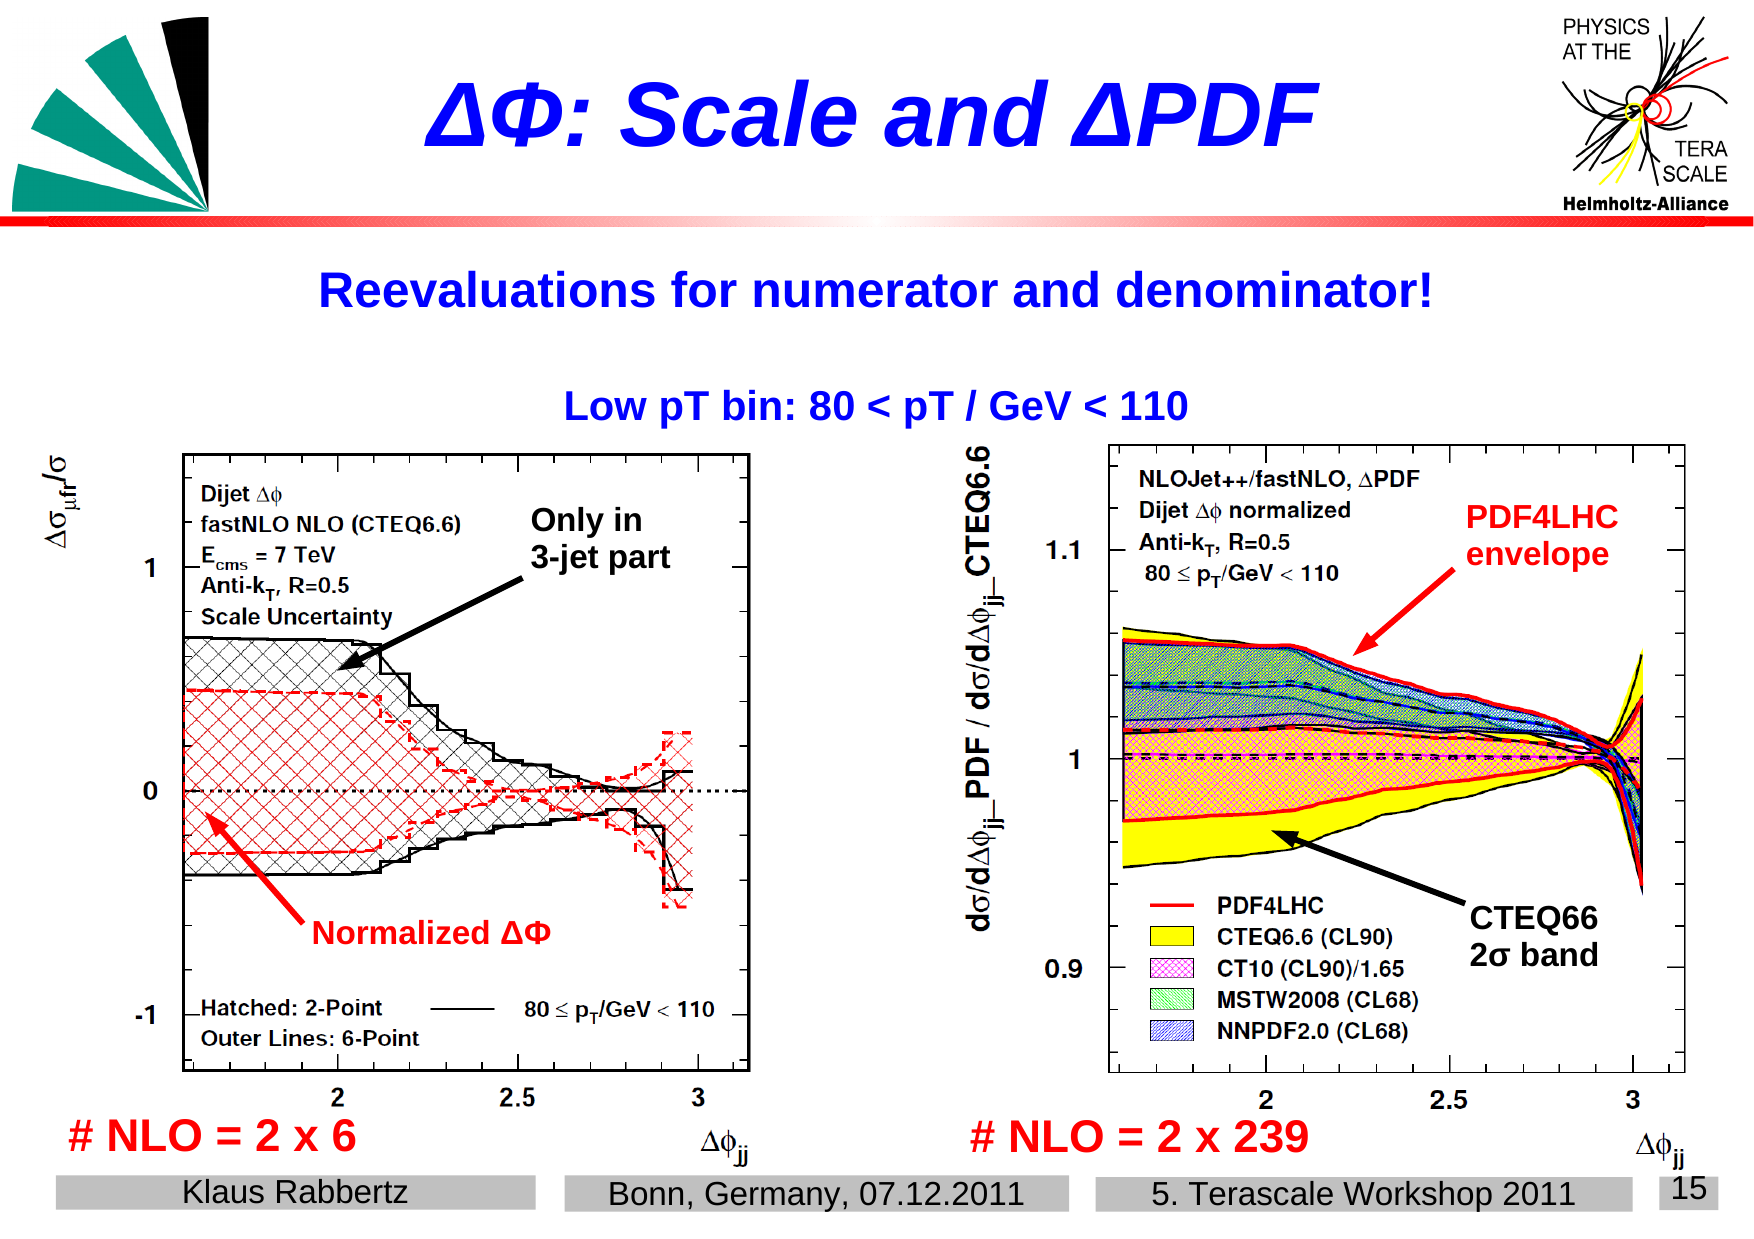

# ΔΦ: Scale and ΔPDF
Reevaluations for numerator and denominator!
Low pT bin: 80 < pT / GeV < 110
PDF4LHC
envelope
Only in
3-jet part
CTEQ66
2σ band
Normalized ΔΦ
# NLO = 2 x 6
# NLO = 2 x 239